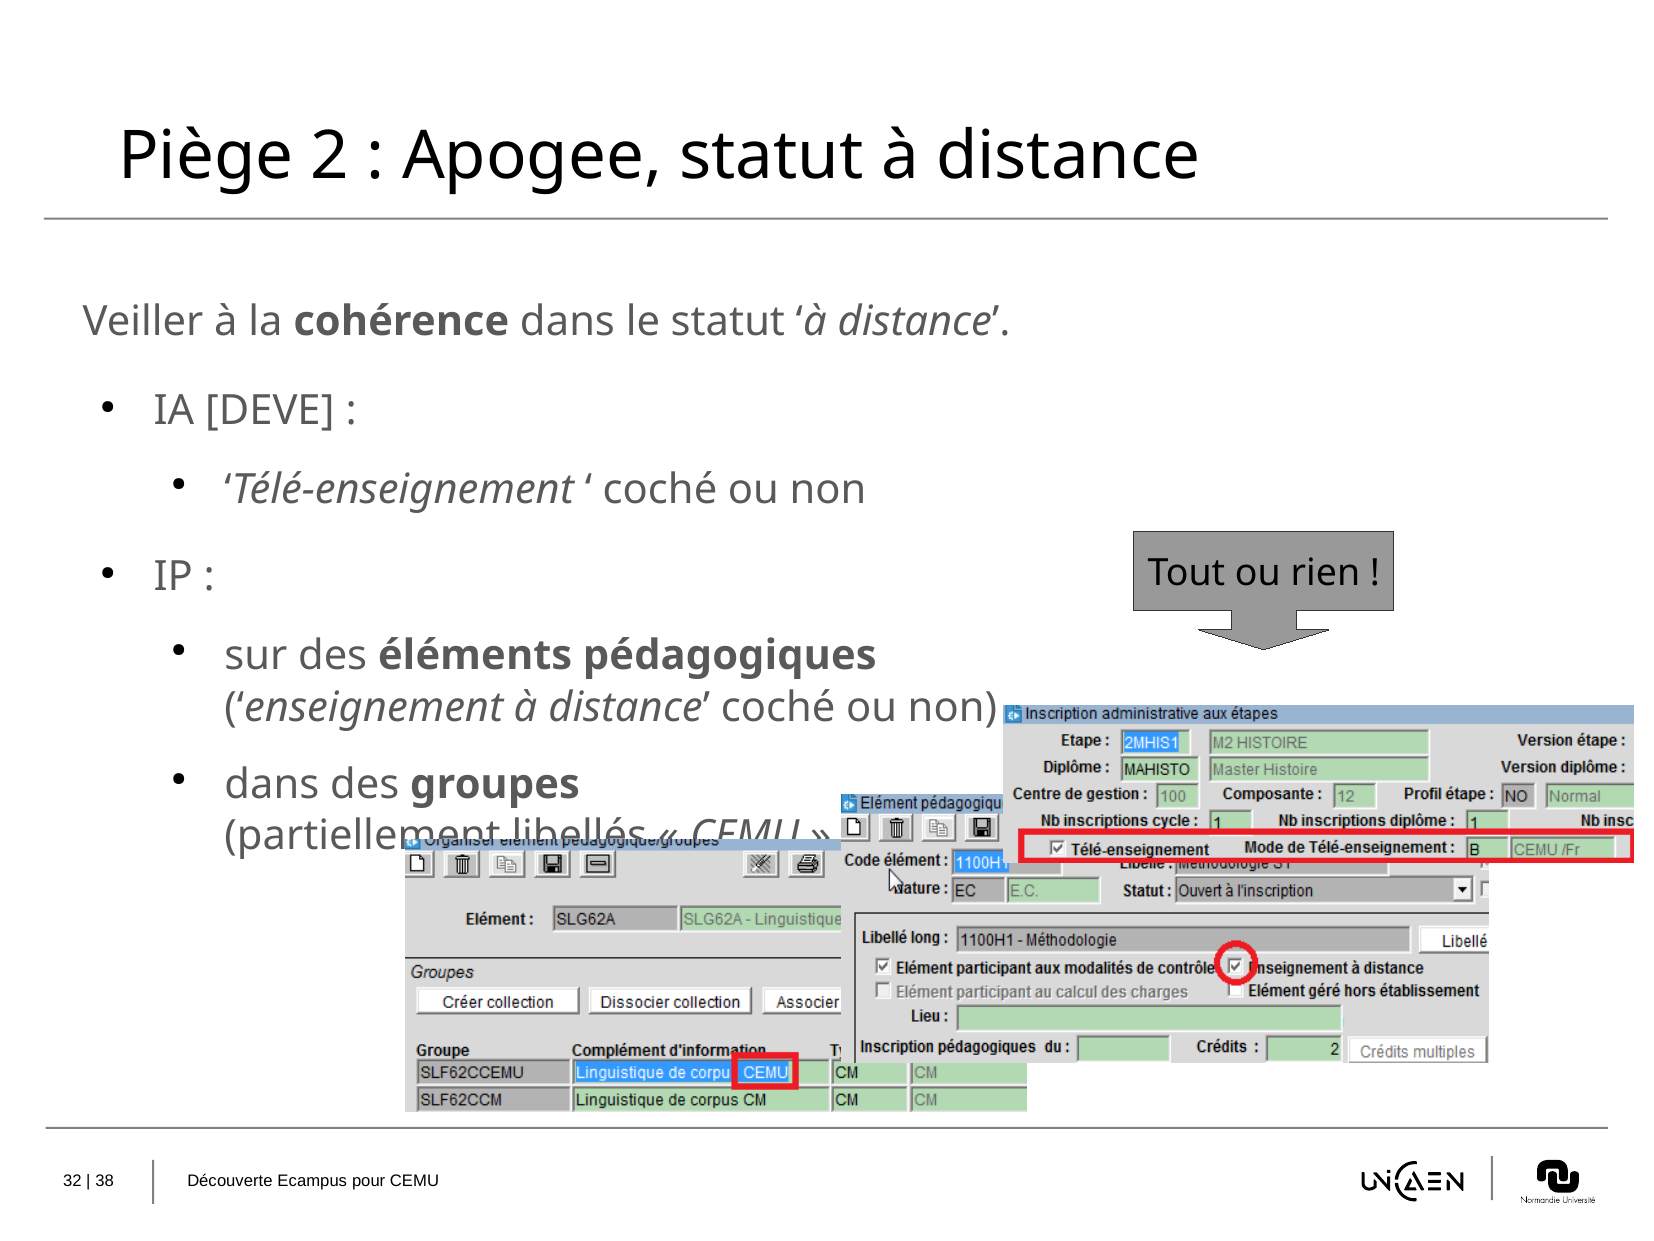

# Piège 2 : Apogee, statut à distance
Veiller à la cohérence dans le statut ‘à distance’.
IA [DEVE] :
‘Télé-enseignement ‘ coché ou non
IP :
sur des éléments pédagogiques
(‘enseignement à distance’ coché ou non)
dans des groupes
(partiellement libellés « CEMU » ou non)
Tout ou rien !
32
Découverte Ecampus pourn les personnels administratifs